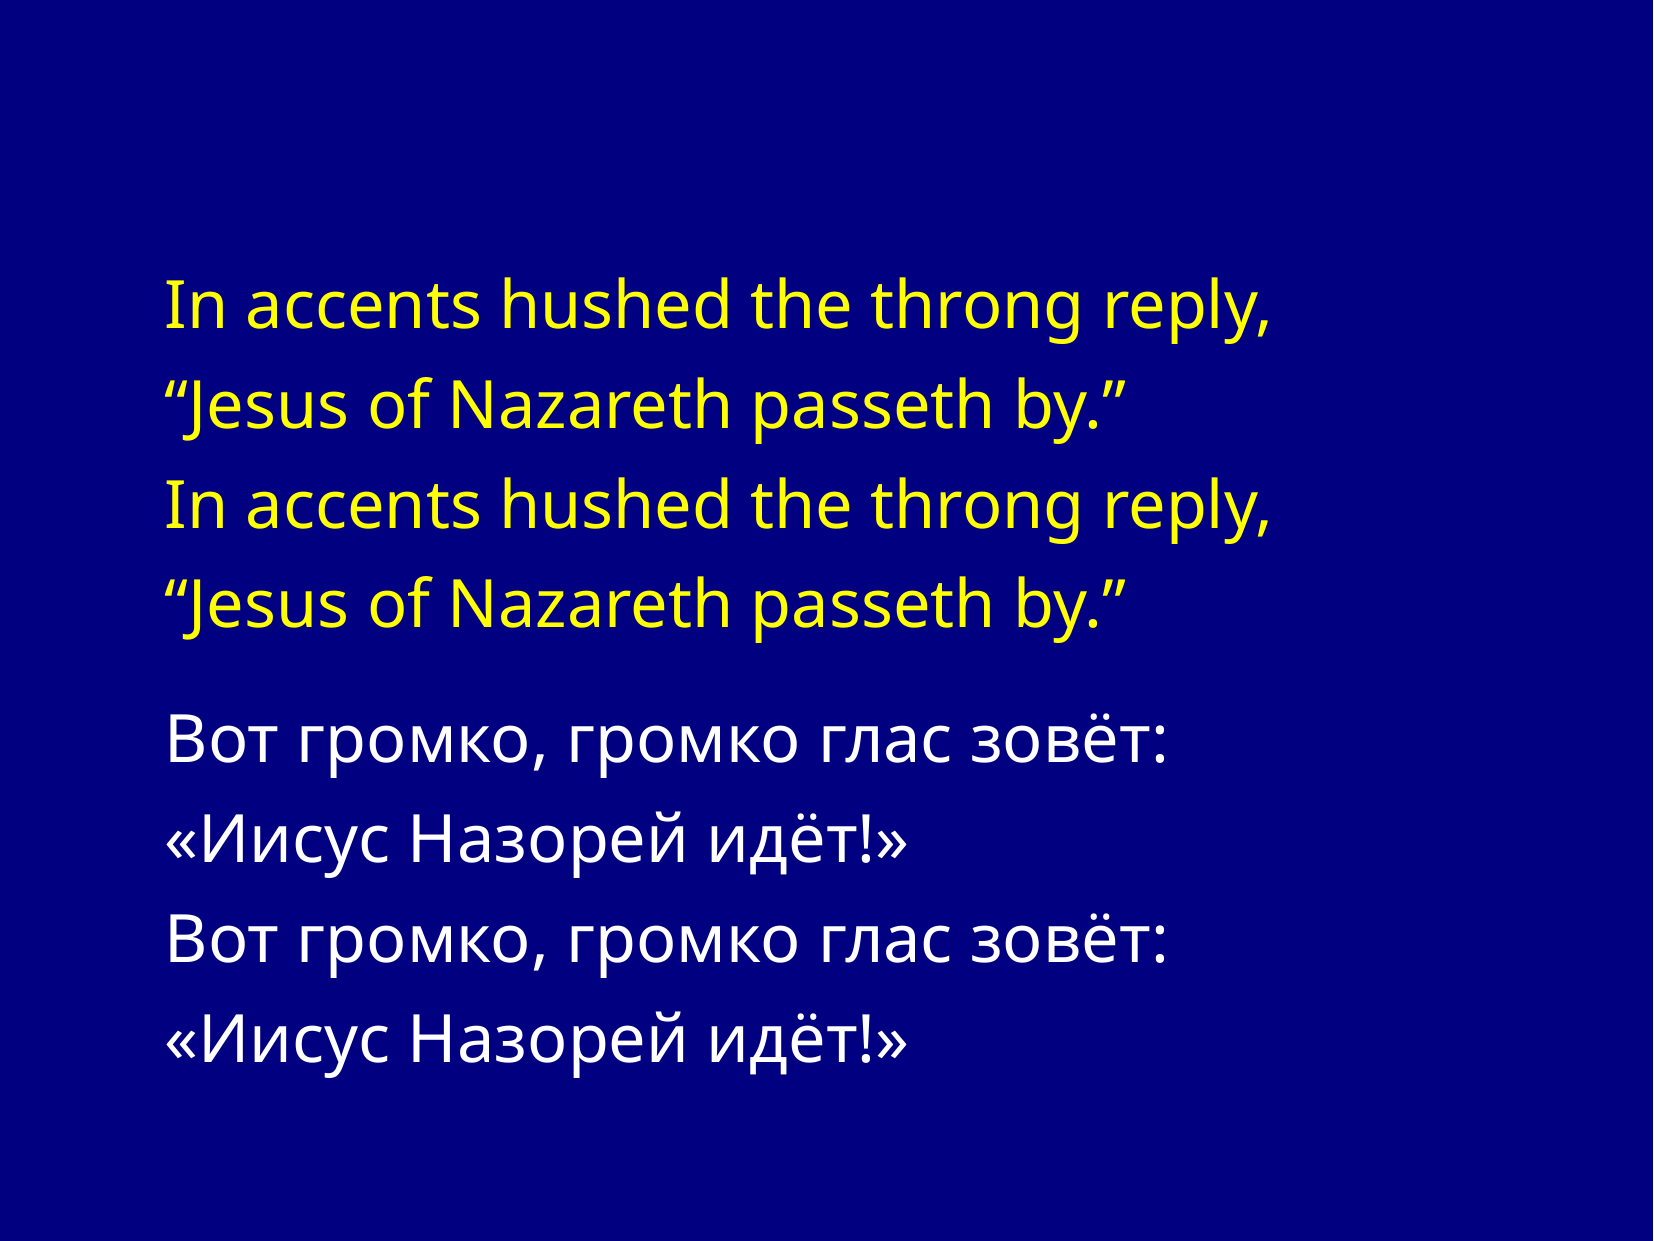

In accents hushed the throng reply,
	“Jesus of Nazareth passeth by.”
	In accents hushed the throng reply,
	“Jesus of Nazareth passeth by.”
	Вот громко, громко глас зовёт:
	«Иисус Назорей идёт!»
	Вот громко, громко глас зовёт:
	«Иисус Назорей идёт!»